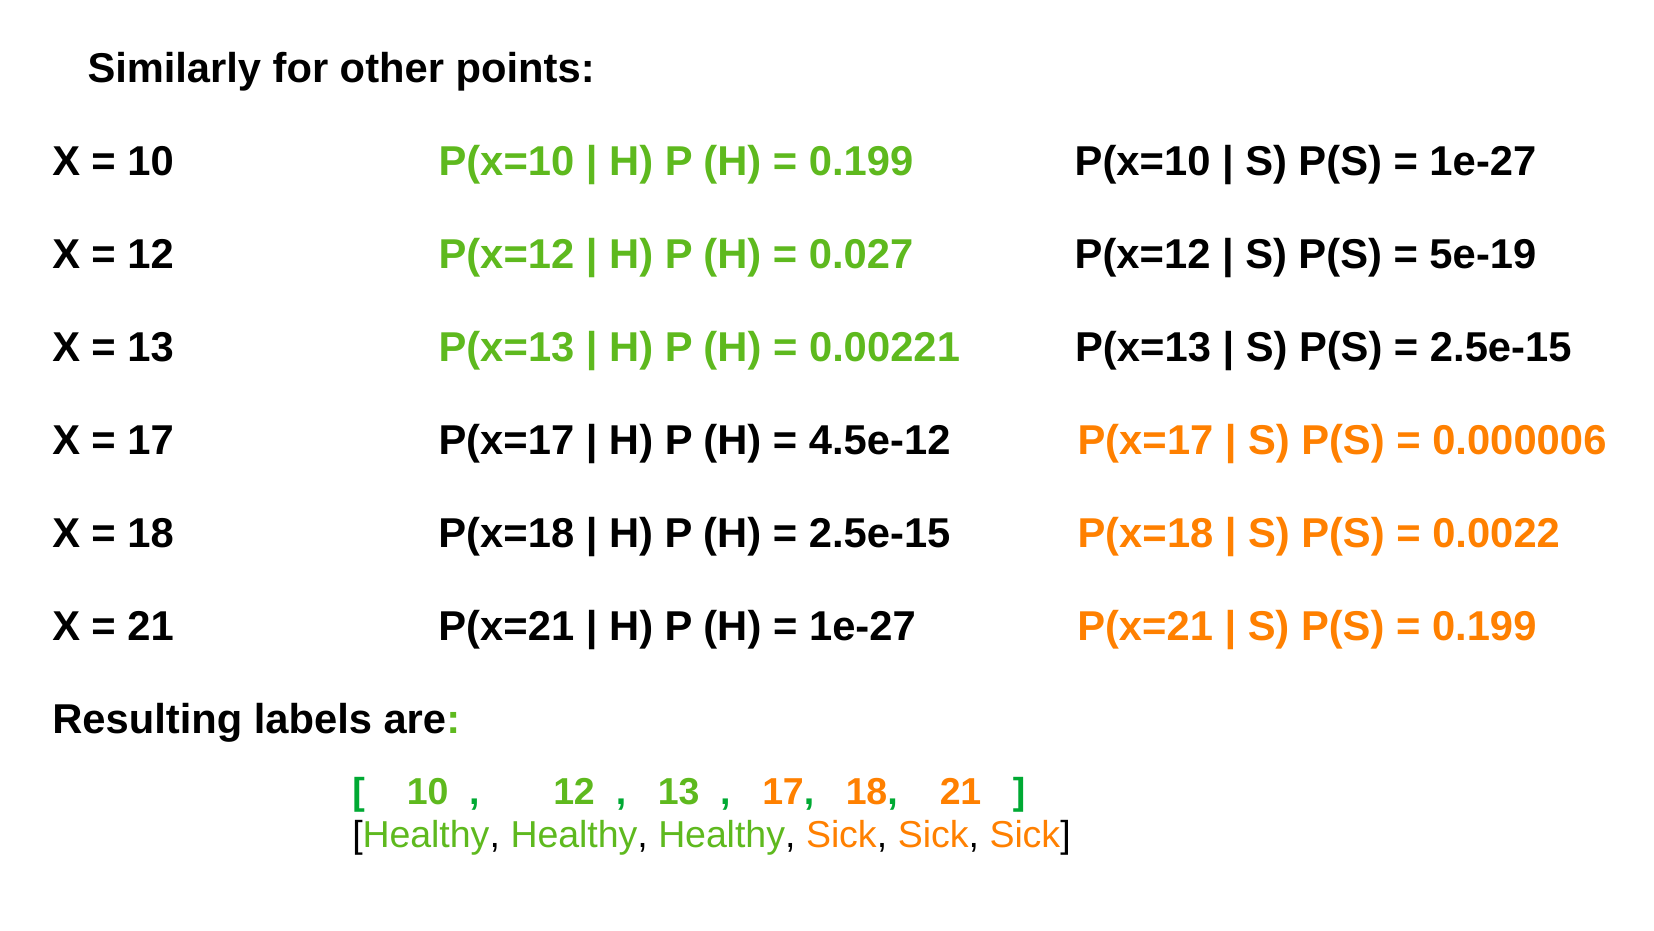

Similarly for other points:
X = 10 P(x=10 | H) P (H) = 0.199 P(x=10 | S) P(S) = 1e-27
X = 12 P(x=12 | H) P (H) = 0.027 P(x=12 | S) P(S) = 5e-19
X = 13 P(x=13 | H) P (H) = 0.00221 P(x=13 | S) P(S) = 2.5e-15
X = 17 P(x=17 | H) P (H) = 4.5e-12 P(x=17 | S) P(S) = 0.000006
X = 18 P(x=18 | H) P (H) = 2.5e-15 P(x=18 | S) P(S) = 0.0022
X = 21 P(x=21 | H) P (H) = 1e-27 P(x=21 | S) P(S) = 0.199
Resulting labels are:
[ 10 , 12 , 13 , 17, 18, 21 ]
[Healthy, Healthy, Healthy, Sick, Sick, Sick]